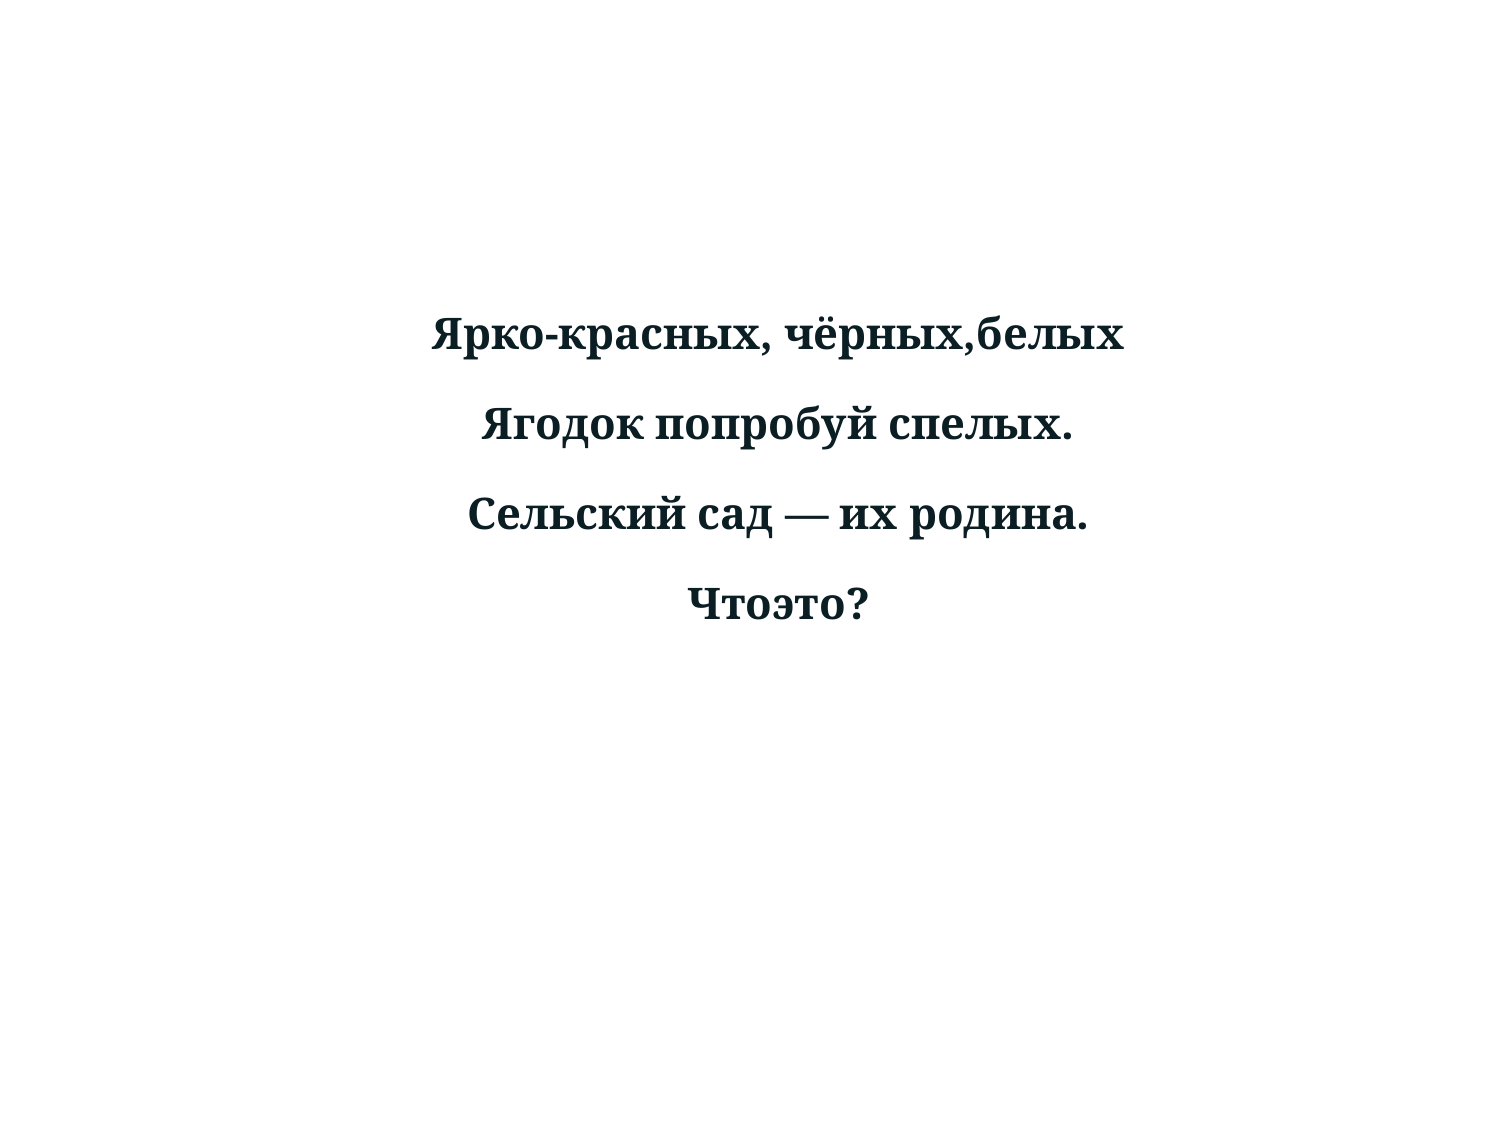

Ярко-красных, чёрных,белых
Ягодок попробуй спелых.
Сельский сад — их родина.
Чтоэто?